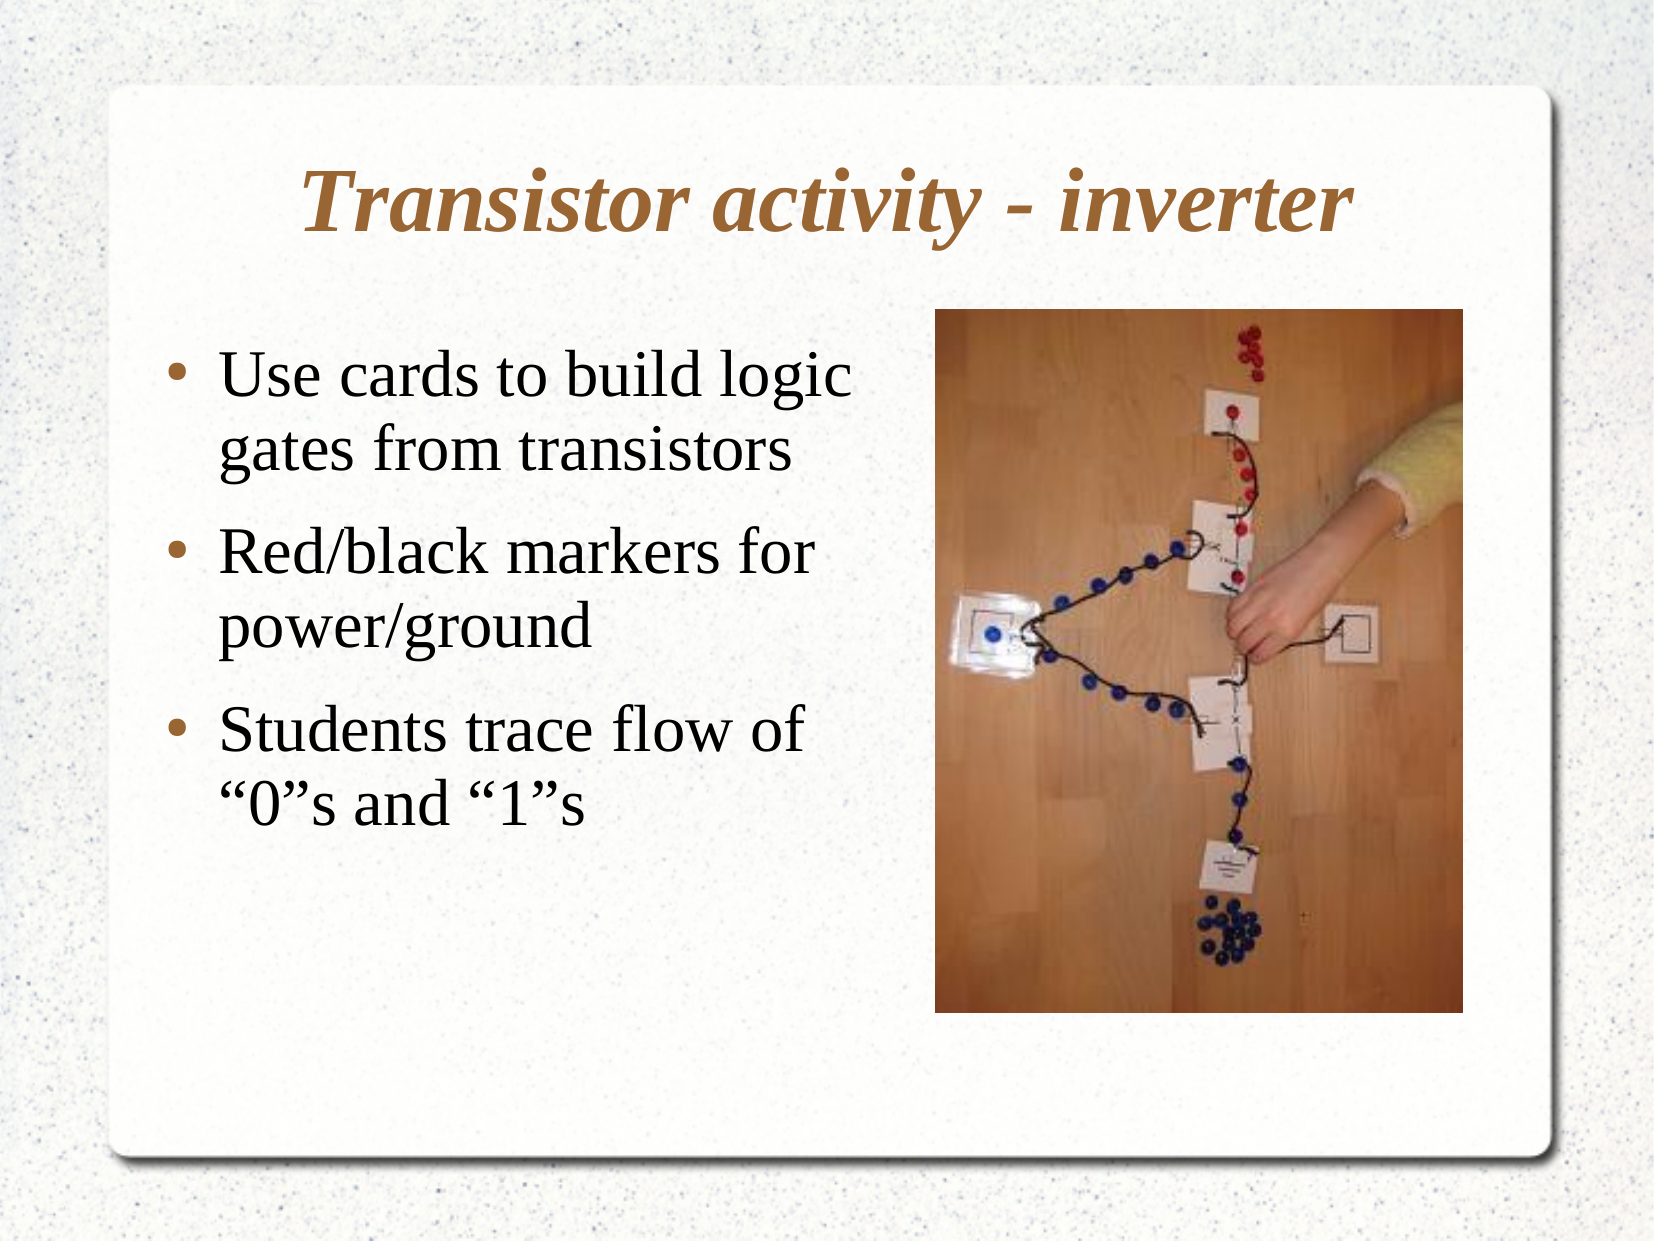

# Transistor activity - inverter
Use cards to build logic gates from transistors
Red/black markers for power/ground
Students trace flow of “0”s and “1”s